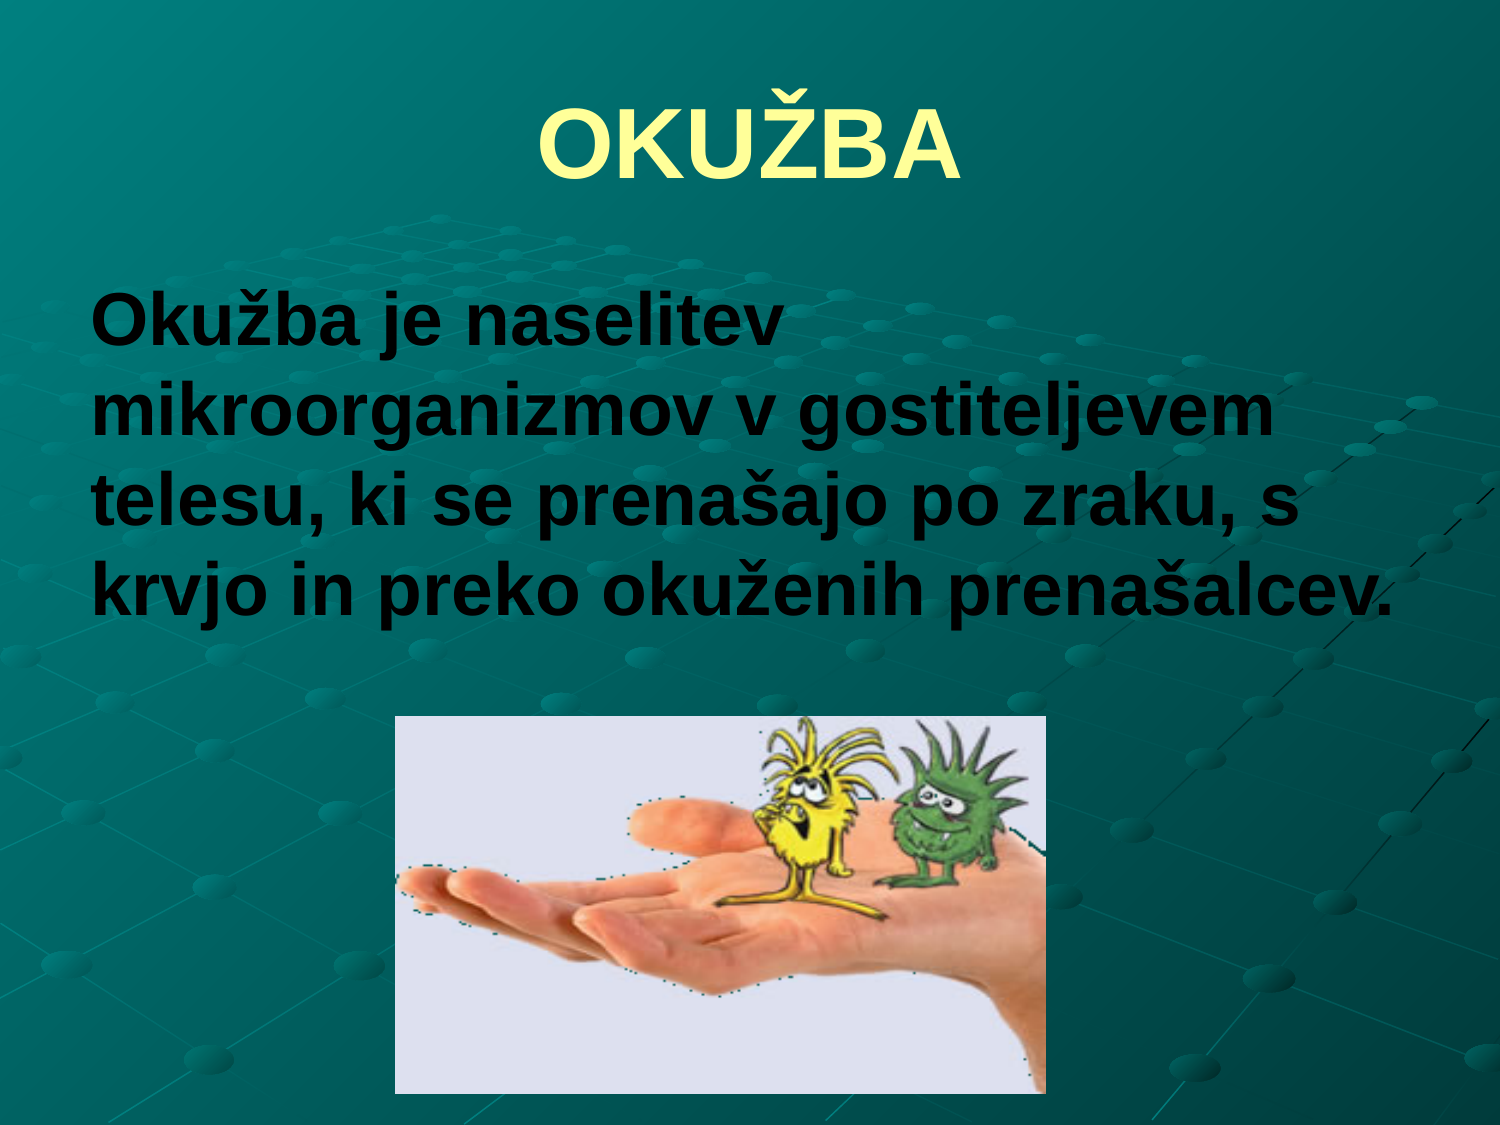

# OKUŽBA
Okužba je naselitev mikroorganizmov v gostiteljevem telesu, ki se prenašajo po zraku, s krvjo in preko okuženih prenašalcev.